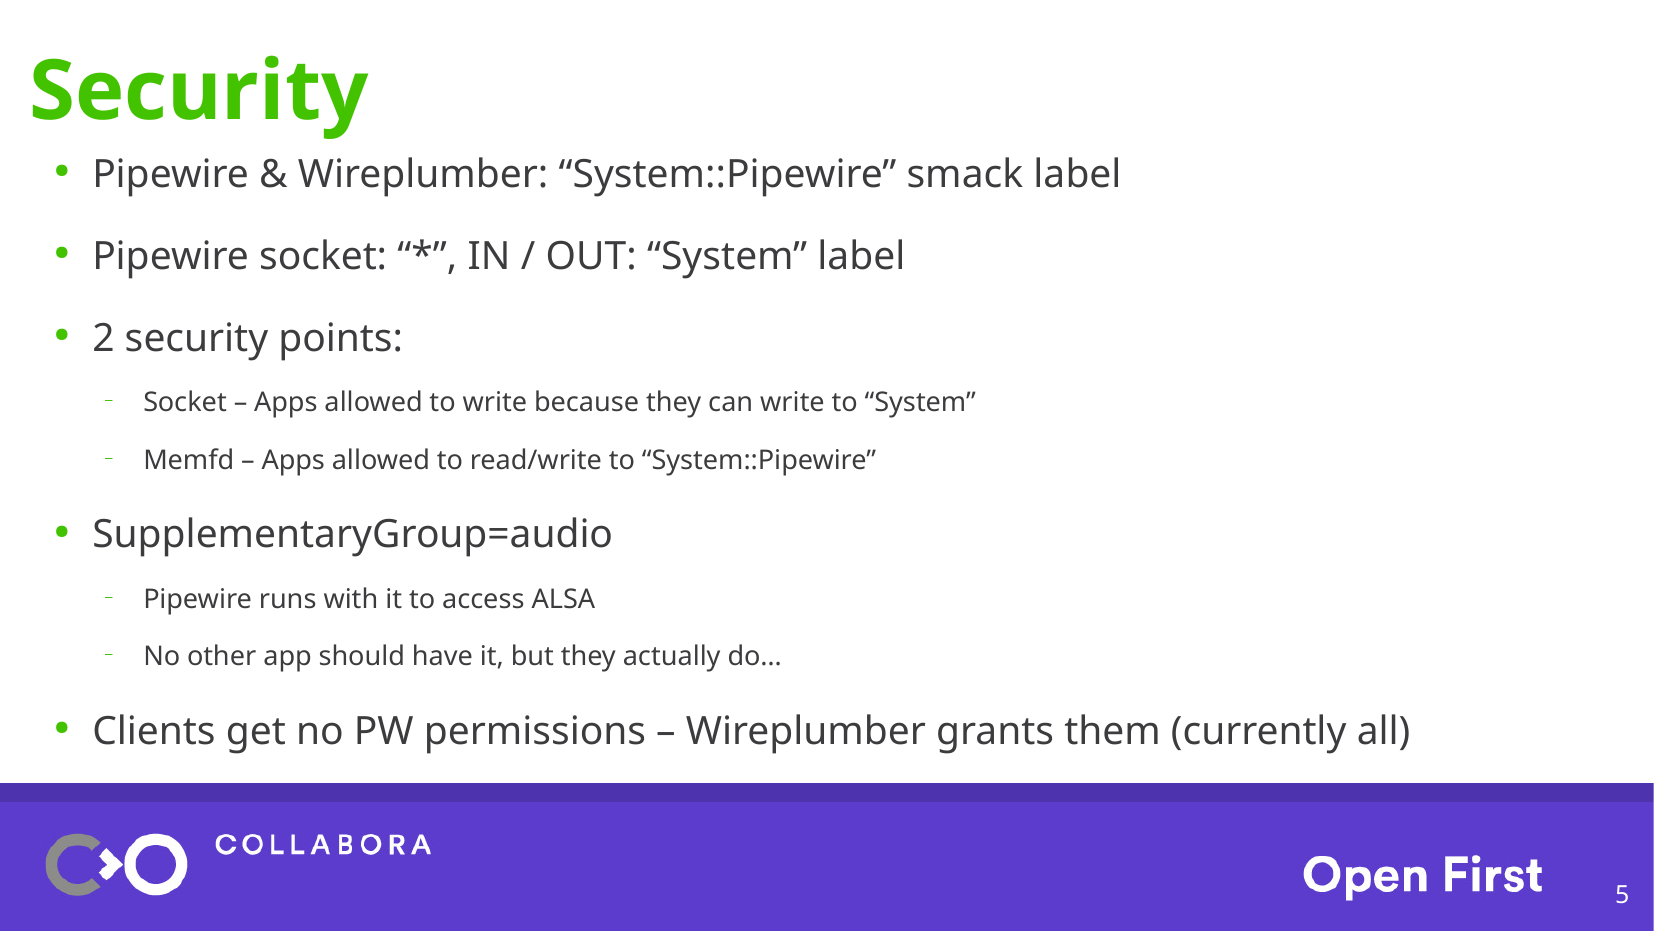

# Security
Pipewire & Wireplumber: “System::Pipewire” smack label
Pipewire socket: “*”, IN / OUT: “System” label
2 security points:
Socket – Apps allowed to write because they can write to “System”
Memfd – Apps allowed to read/write to “System::Pipewire”
SupplementaryGroup=audio
Pipewire runs with it to access ALSA
No other app should have it, but they actually do…
Clients get no PW permissions – Wireplumber grants them (currently all)